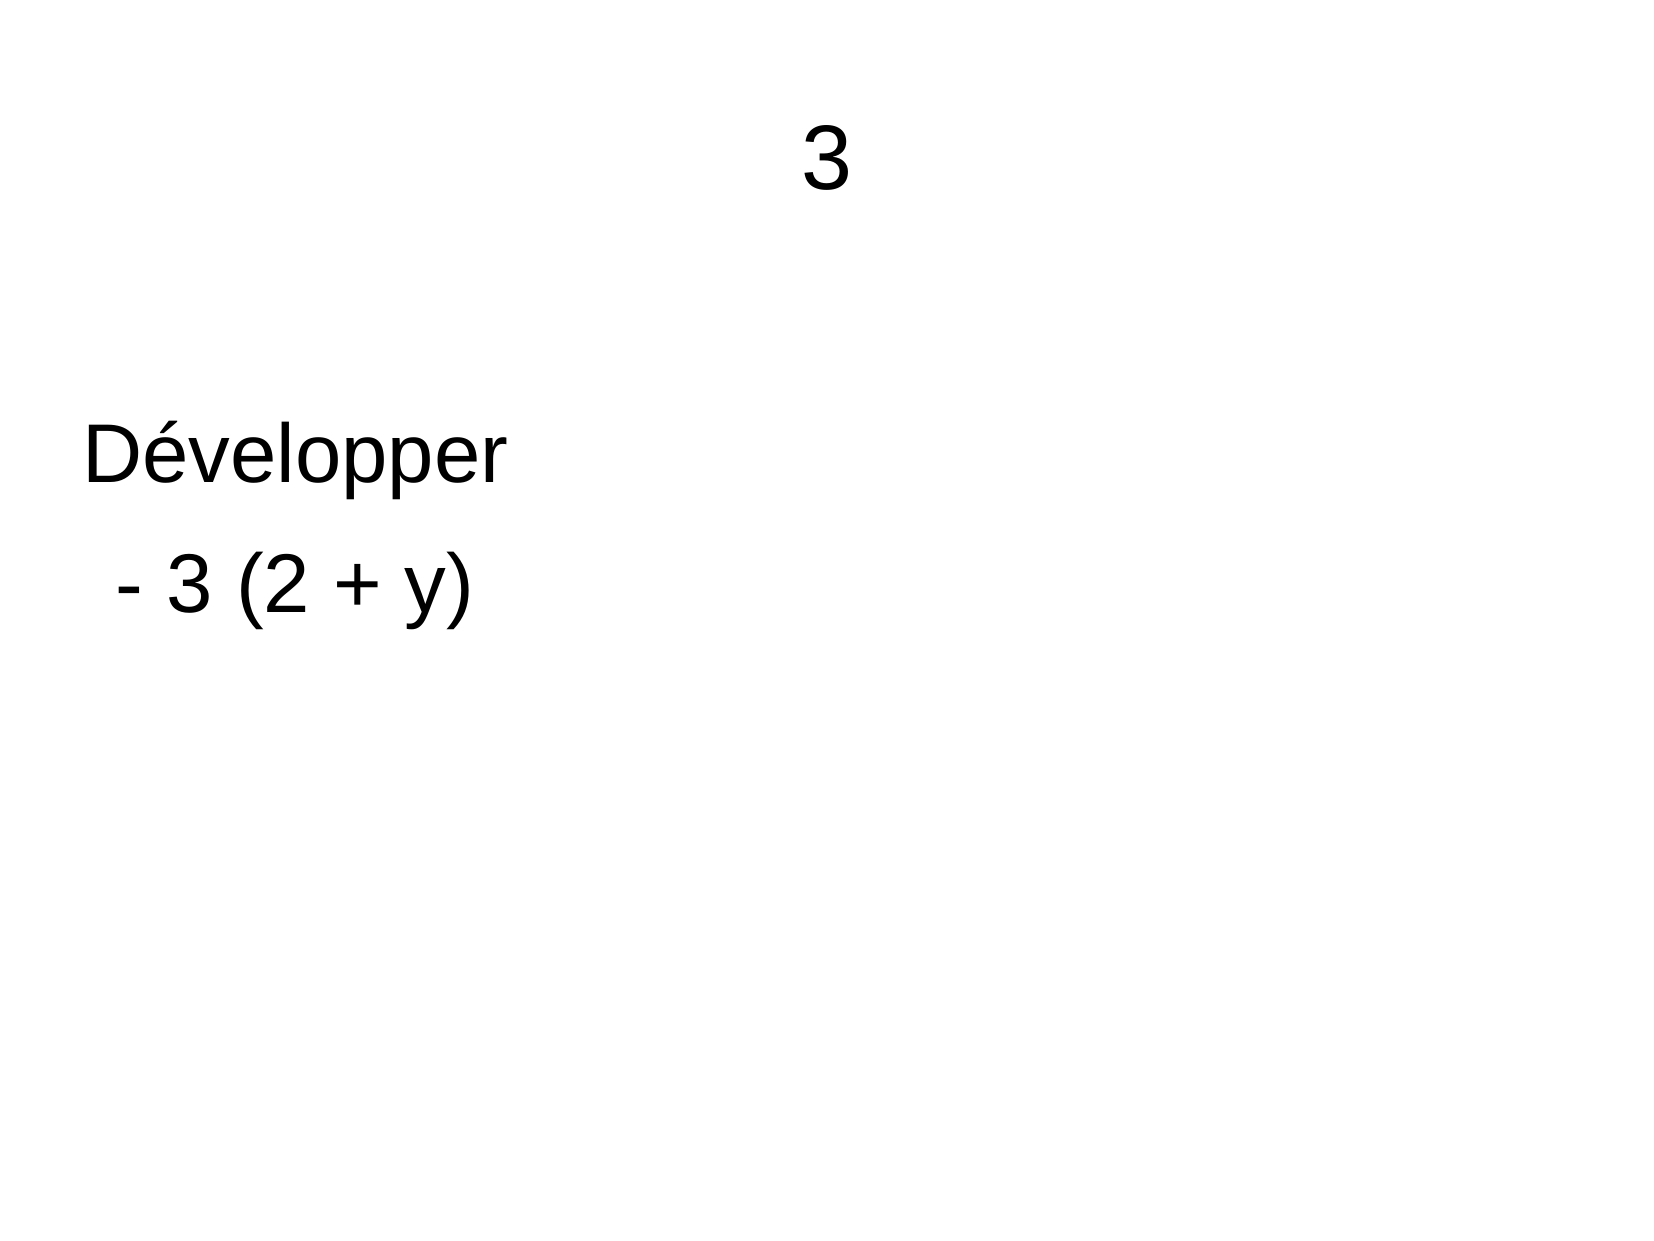

# 3
Développer
- 3 (2 + y)